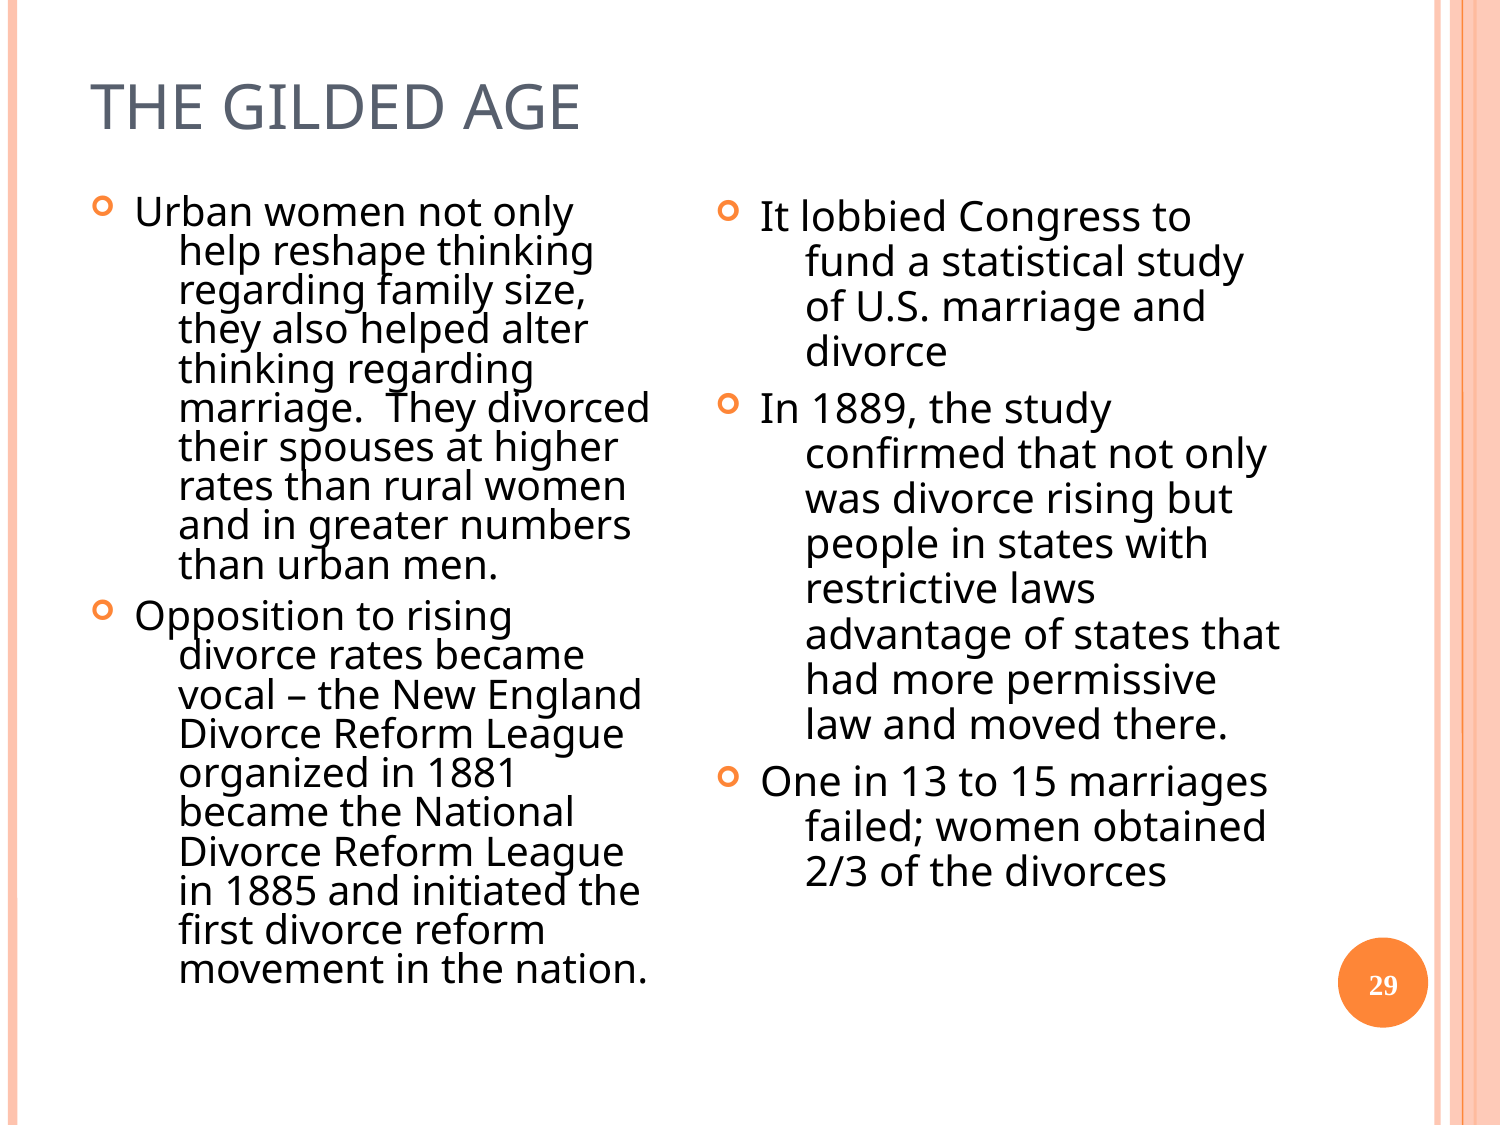

# The Gilded Age
Urban women not only help reshape thinking regarding family size, they also helped alter thinking regarding marriage. They divorced their spouses at higher rates than rural women and in greater numbers than urban men.
Opposition to rising divorce rates became vocal – the New England Divorce Reform League organized in 1881 became the National Divorce Reform League in 1885 and initiated the first divorce reform movement in the nation.
It lobbied Congress to fund a statistical study of U.S. marriage and divorce
In 1889, the study confirmed that not only was divorce rising but people in states with restrictive laws advantage of states that had more permissive law and moved there.
One in 13 to 15 marriages failed; women obtained 2/3 of the divorces